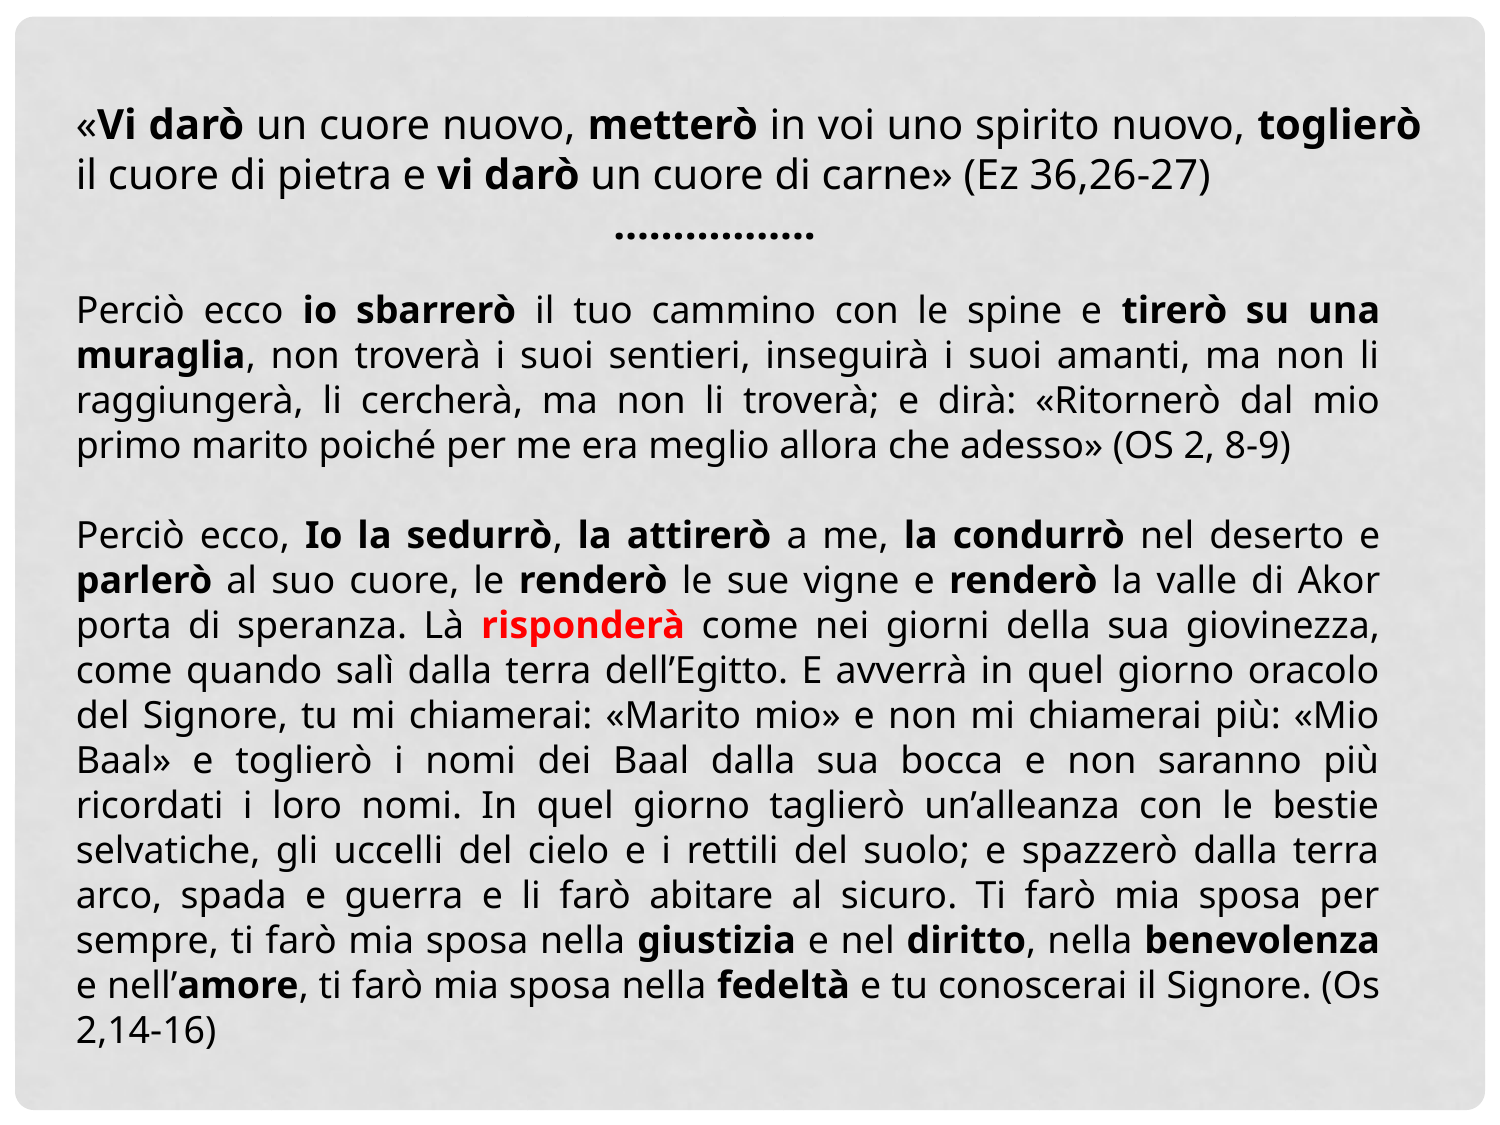

«Vi darò un cuore nuovo, metterò in voi uno spirito nuovo, toglierò il cuore di pietra e vi darò un cuore di carne» (Ez 36,26-27)
 ……………..
Perciò ecco io sbarrerò il tuo cammino con le spine e tirerò su una muraglia, non troverà i suoi sentieri, inseguirà i suoi amanti, ma non li raggiungerà, li cercherà, ma non li troverà; e dirà: «Ritornerò dal mio primo marito poiché per me era meglio allora che adesso» (OS 2, 8-9)
Perciò ecco, Io la sedurrò, la attirerò a me, la condurrò nel deserto e parlerò al suo cuore, le renderò le sue vigne e renderò la valle di Akor porta di speranza. Là risponderà come nei giorni della sua giovinezza, come quando salì dalla terra dell’Egitto. E avverrà in quel giorno oracolo del Signore, tu mi chiamerai: «Marito mio» e non mi chiamerai più: «Mio Baal» e toglierò i nomi dei Baal dalla sua bocca e non saranno più ricordati i loro nomi. In quel giorno taglierò un’alleanza con le bestie selvatiche, gli uccelli del cielo e i rettili del suolo; e spazzerò dalla terra arco, spada e guerra e li farò abitare al sicuro. Ti farò mia sposa per sempre, ti farò mia sposa nella giustizia e nel diritto, nella benevolenza e nell’amore, ti farò mia sposa nella fedeltà e tu conoscerai il Signore. (Os 2,14-16)